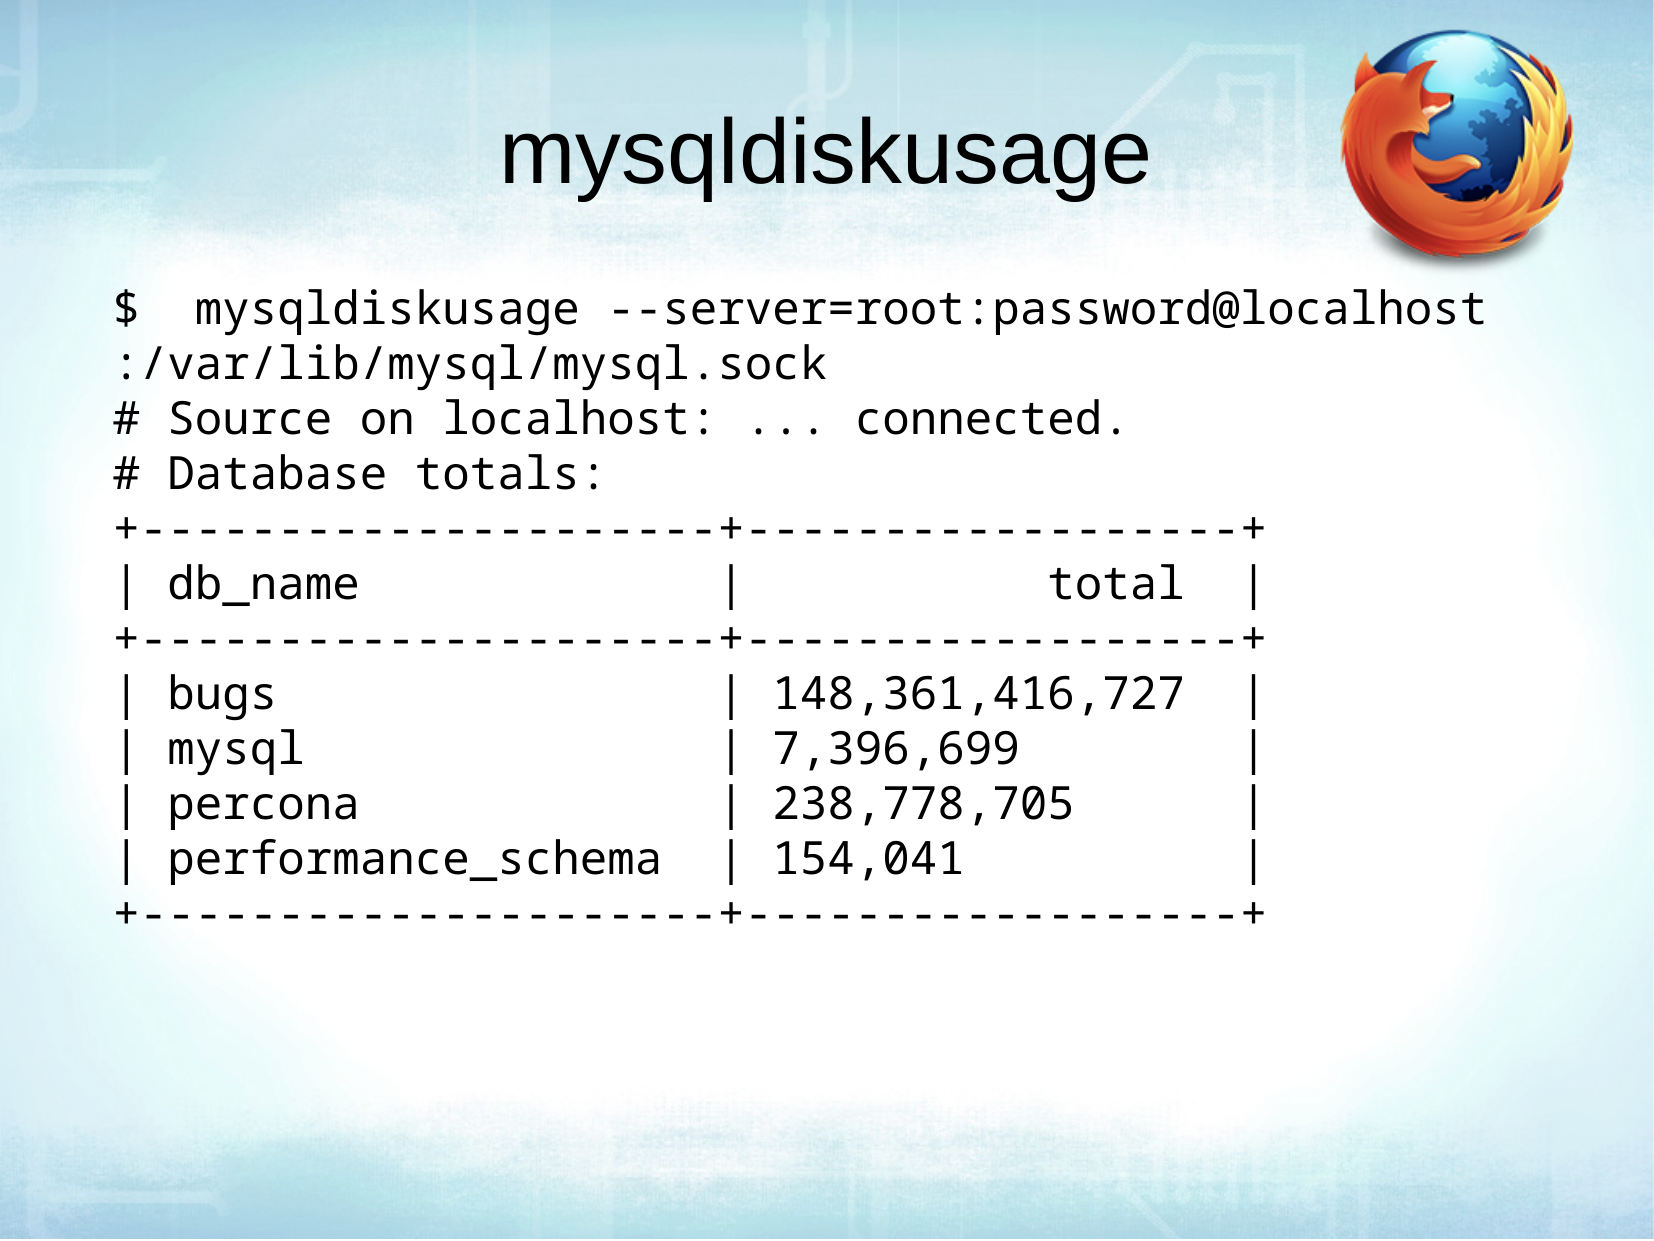

# mysqldiskusage
$ mysqldiskusage --server=root:password@localhost :/var/lib/mysql/mysql.sock
# Source on localhost: ... connected.
# Database totals:
+---------------------+------------------+
| db_name | total |
+---------------------+------------------+
| bugs | 148,361,416,727 |
| mysql | 7,396,699 |
| percona | 238,778,705 |
| performance_schema | 154,041 |
+---------------------+------------------+